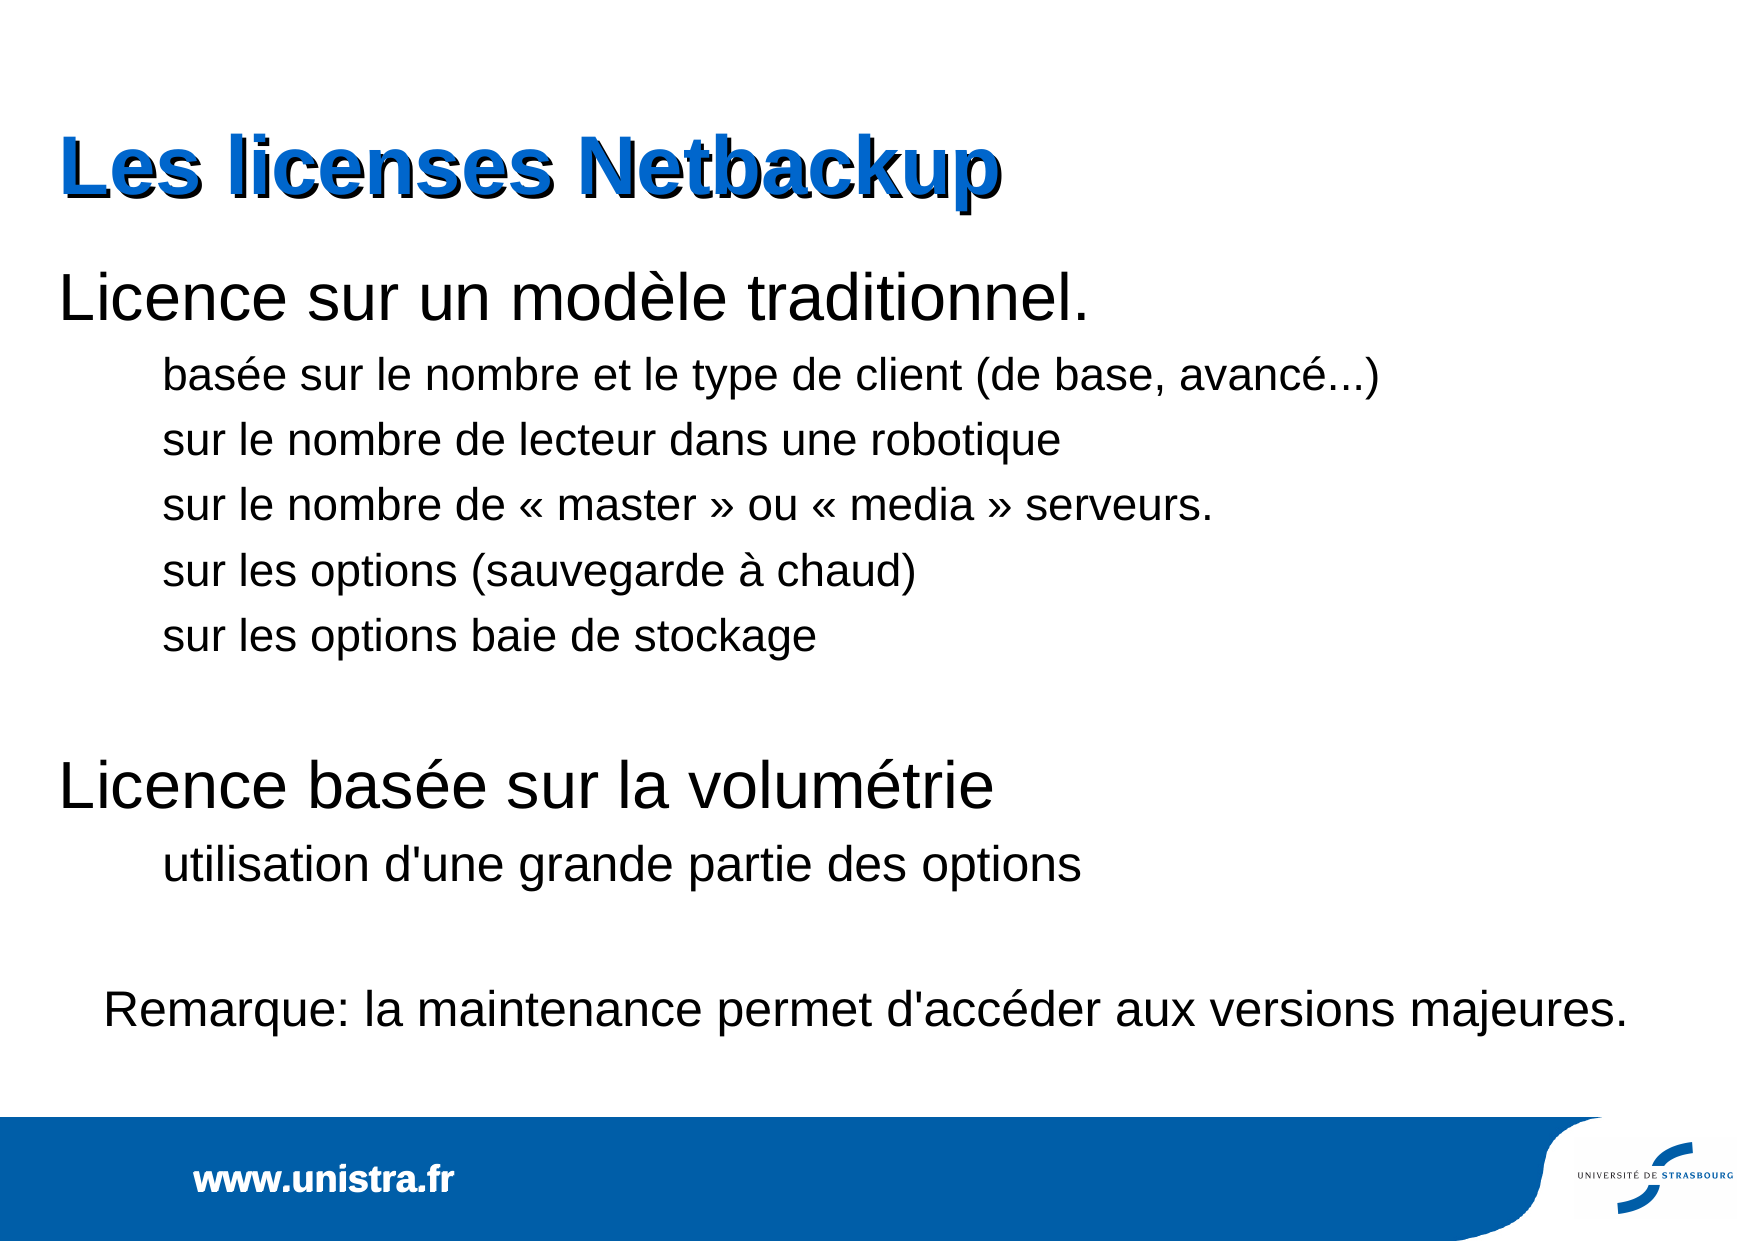

# Les licenses Netbackup
Licence sur un modèle traditionnel.
basée sur le nombre et le type de client (de base, avancé...)
sur le nombre de lecteur dans une robotique
sur le nombre de « master » ou « media » serveurs.
sur les options (sauvegarde à chaud)
sur les options baie de stockage
Licence basée sur la volumétrie
utilisation d'une grande partie des options
Remarque: la maintenance permet d'accéder aux versions majeures.